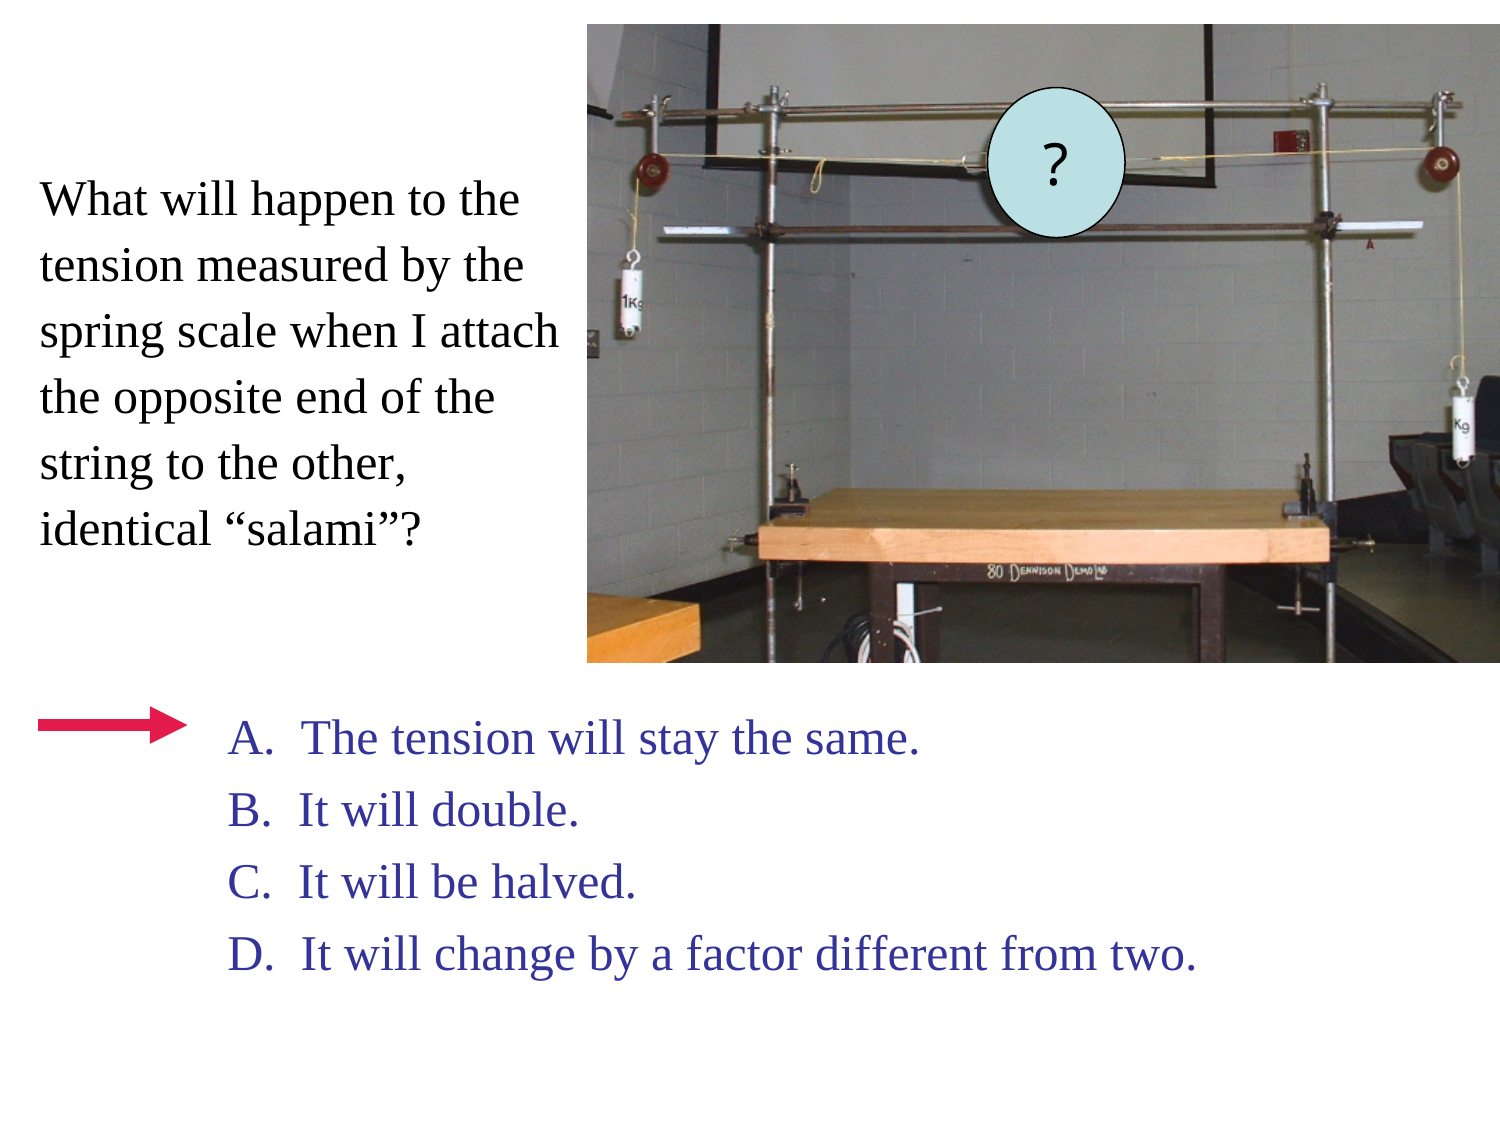

?
What will happen to the tension measured by the spring scale when I attach the opposite end of the string to the other, identical “salami”?
A. The tension will stay the same.
B. It will double.
C. It will be halved.
D. It will change by a factor different from two.